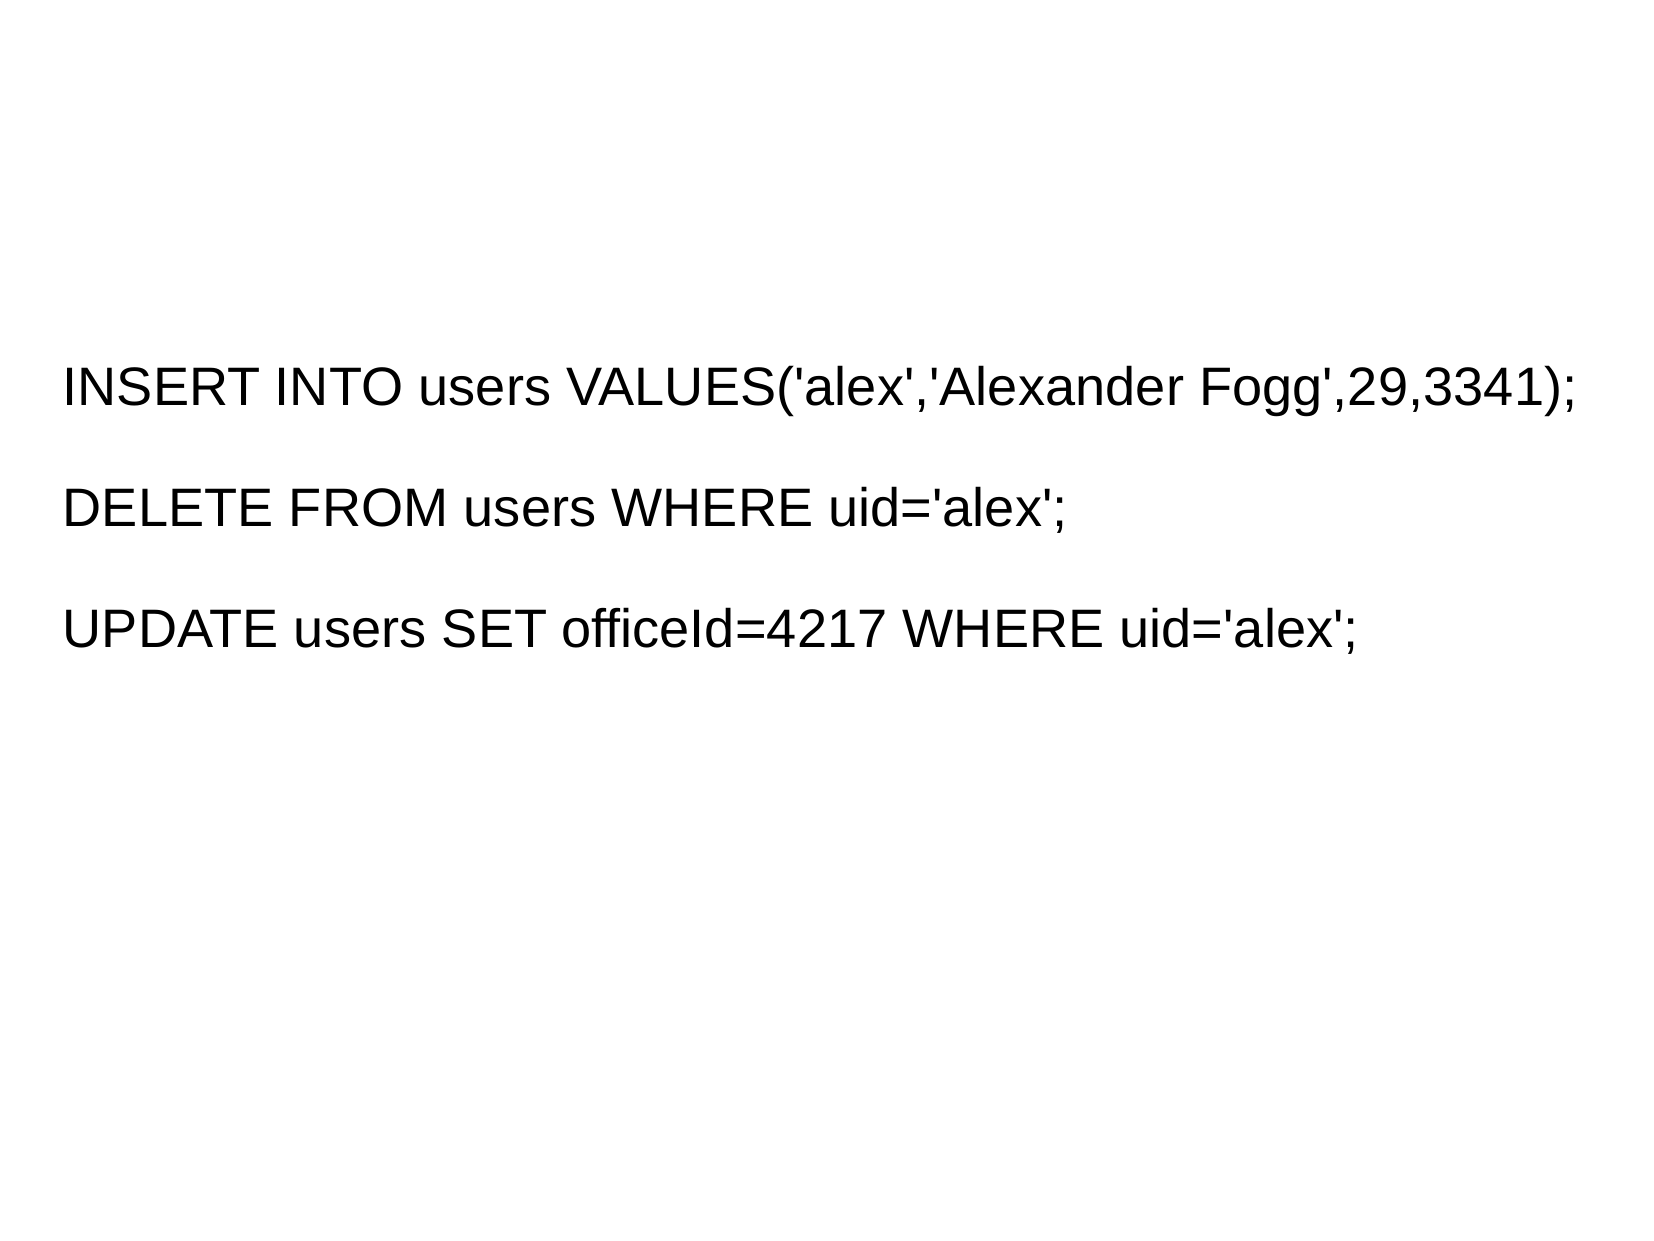

INSERT INTO users VALUES('alex','Alexander Fogg',29,3341);
DELETE FROM users WHERE uid='alex';
UPDATE users SET officeId=4217 WHERE uid='alex';